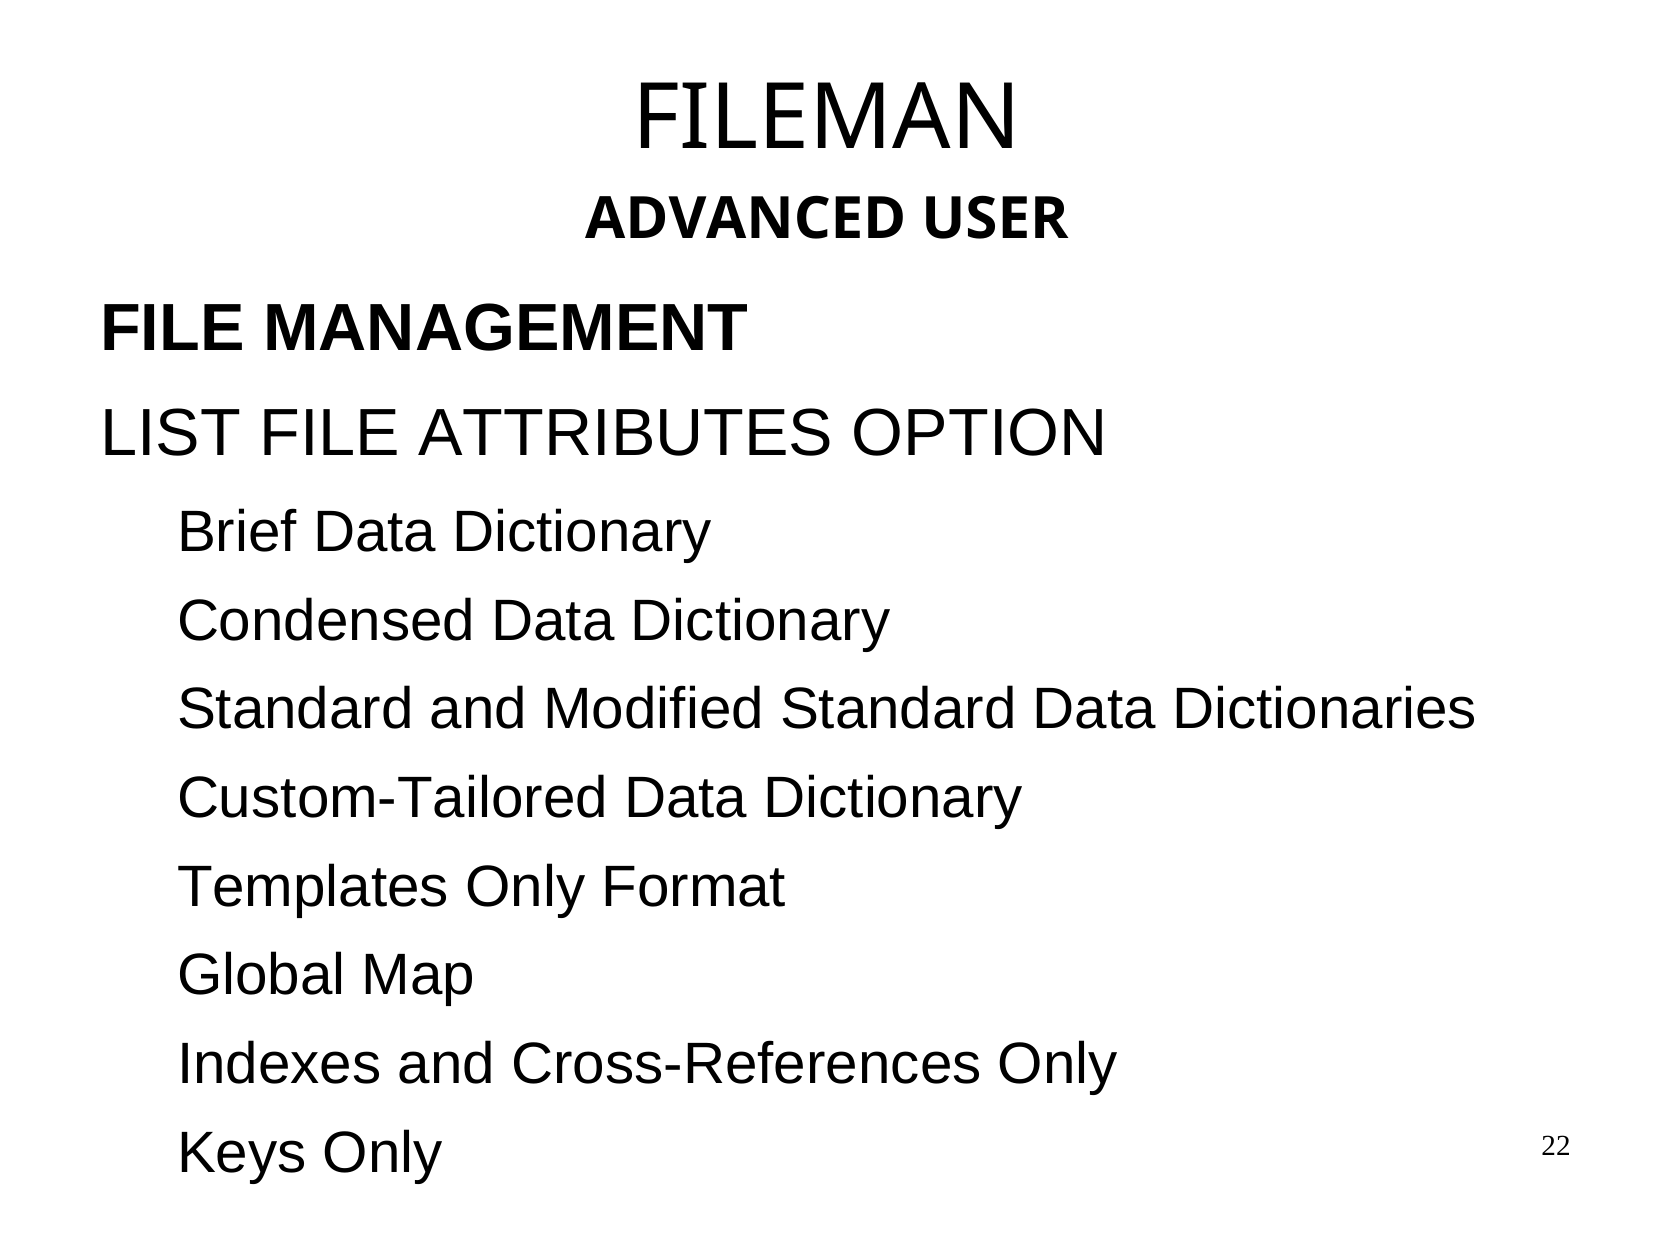

# FILEMAN ADVANCED USER
FILE MANAGEMENT
LIST FILE ATTRIBUTES OPTION
Brief Data Dictionary
Condensed Data Dictionary
Standard and Modified Standard Data Dictionaries
Custom-Tailored Data Dictionary
Templates Only Format
Global Map
Indexes and Cross-References Only
Keys Only
22